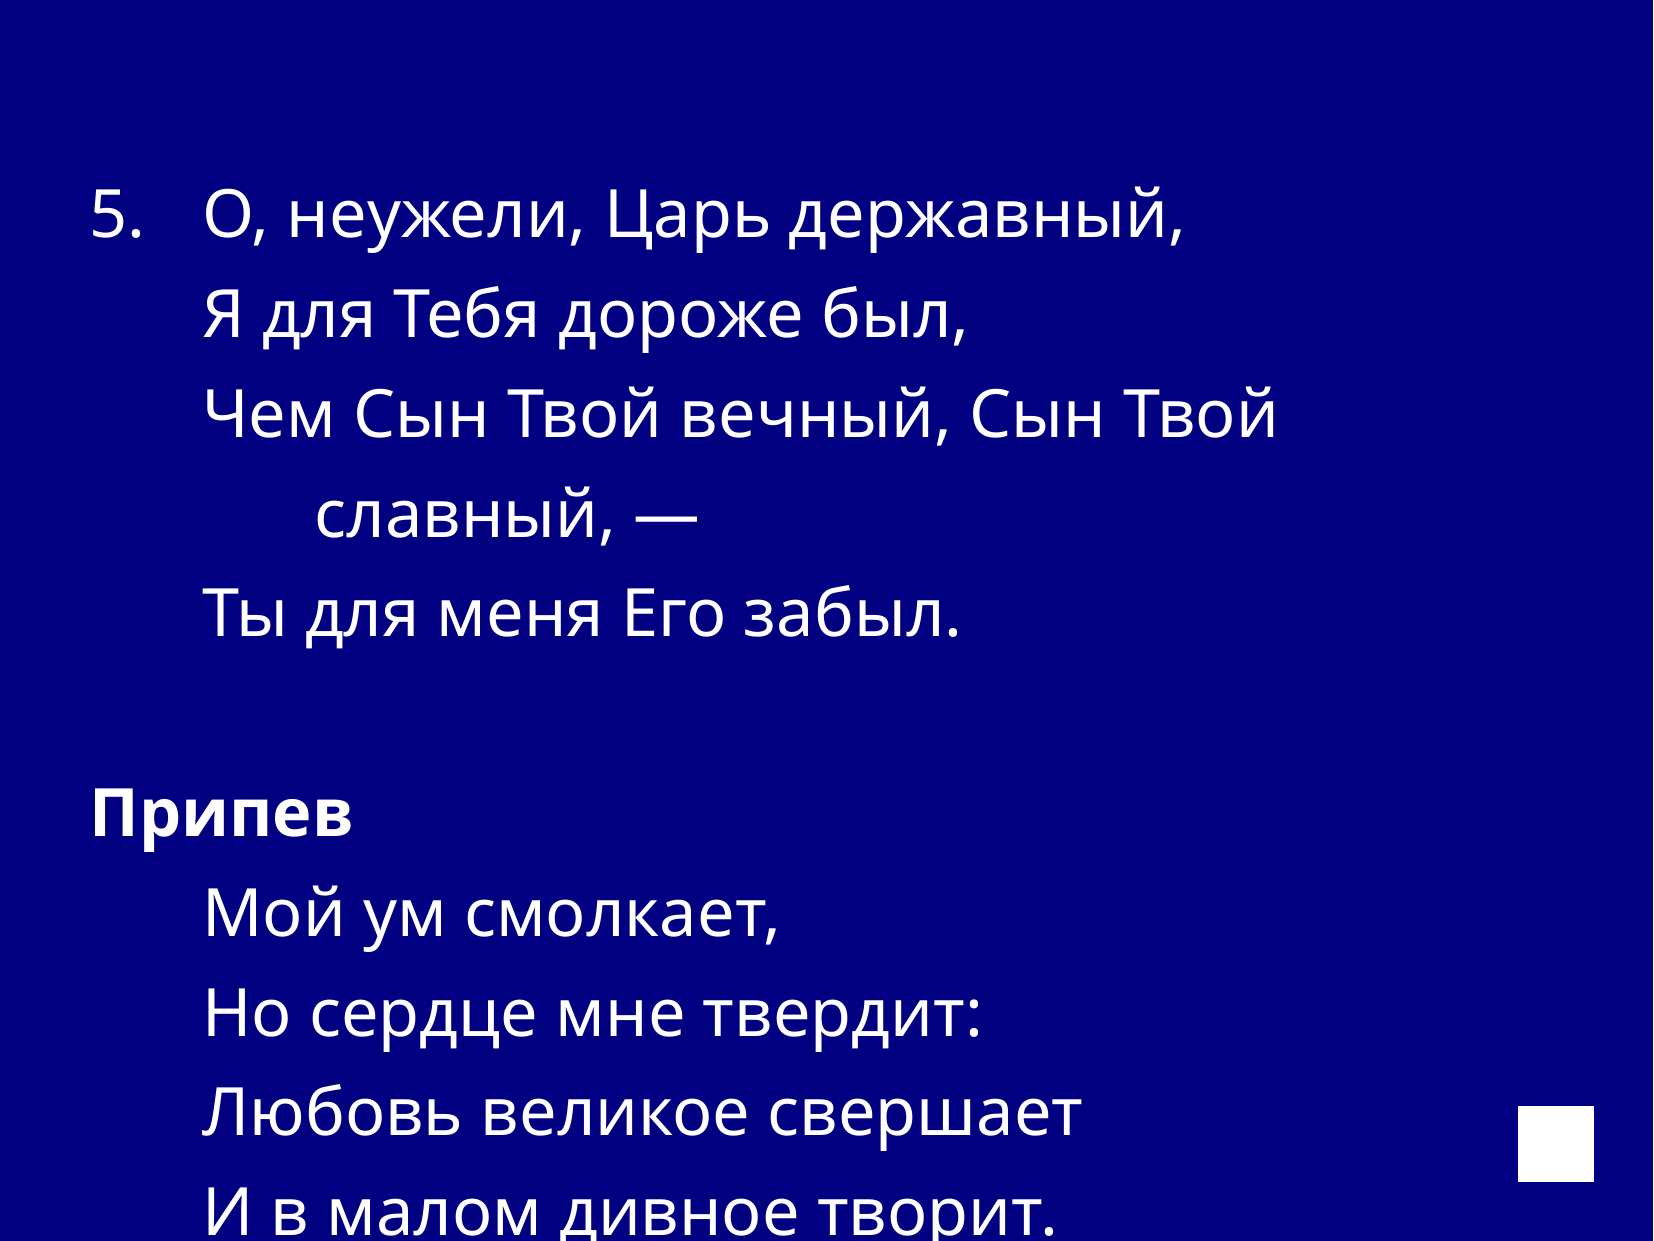

5.	О, неужели, Царь державный,
	Я для Тебя дороже был,
	Чем Сын Твой вечный, Сын Твой
		славный, —
	Ты для меня Его забыл.
Припев
	Мой ум смолкает,
	Но сердце мне твердит:
	Любовь великое свершает
	И в малом дивное творит.